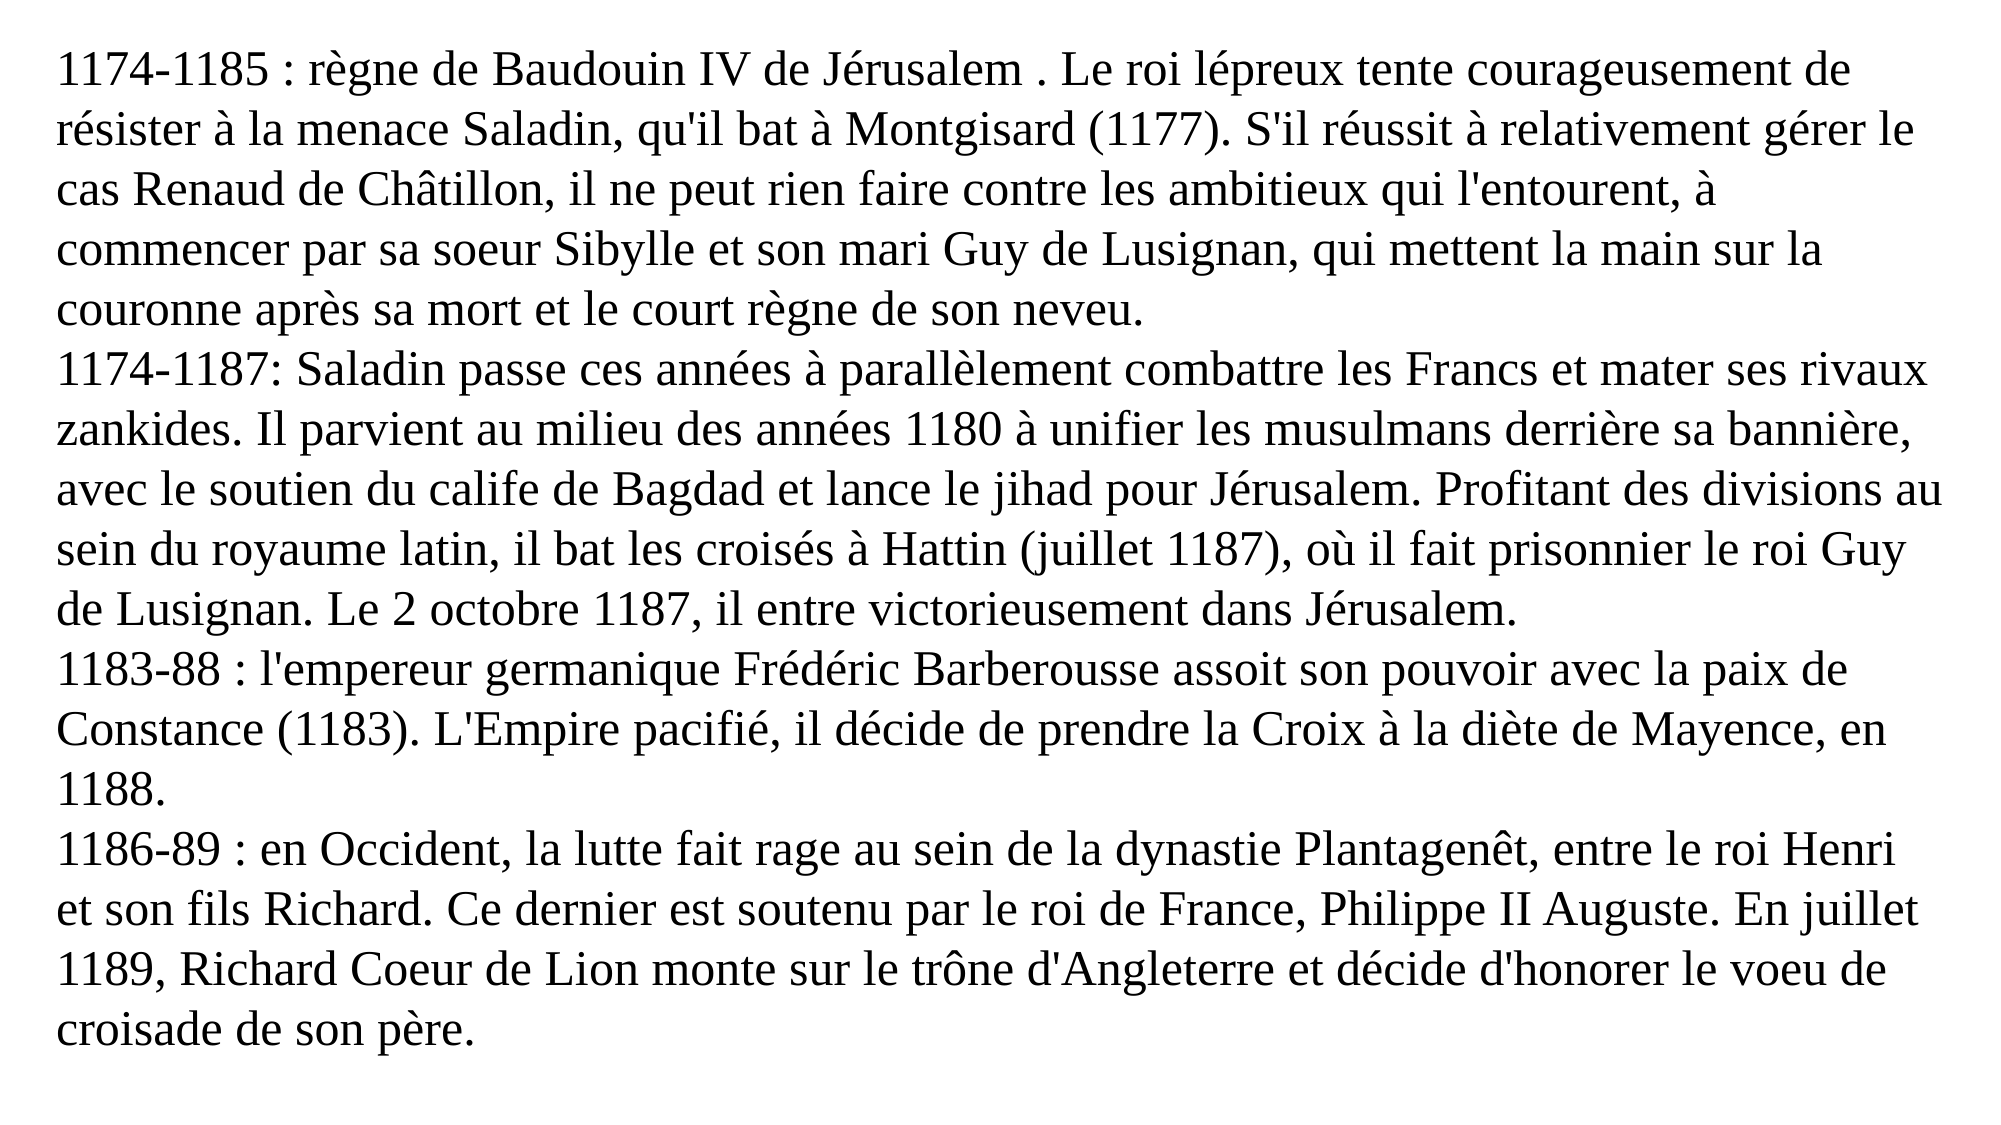

1174-1185 : règne de Baudouin IV de Jérusalem . Le roi lépreux tente courageusement de résister à la menace Saladin, qu'il bat à Montgisard (1177). S'il réussit à relativement gérer le cas Renaud de Châtillon, il ne peut rien faire contre les ambitieux qui l'entourent, à commencer par sa soeur Sibylle et son mari Guy de Lusignan, qui mettent la main sur la couronne après sa mort et le court règne de son neveu.
1174-1187: Saladin passe ces années à parallèlement combattre les Francs et mater ses rivaux zankides. Il parvient au milieu des années 1180 à unifier les musulmans derrière sa bannière, avec le soutien du calife de Bagdad et lance le jihad pour Jérusalem. Profitant des divisions au sein du royaume latin, il bat les croisés à Hattin (juillet 1187), où il fait prisonnier le roi Guy de Lusignan. Le 2 octobre 1187, il entre victorieusement dans Jérusalem.
1183-88 : l'empereur germanique Frédéric Barberousse assoit son pouvoir avec la paix de Constance (1183). L'Empire pacifié, il décide de prendre la Croix à la diète de Mayence, en 1188.
1186-89 : en Occident, la lutte fait rage au sein de la dynastie Plantagenêt, entre le roi Henri et son fils Richard. Ce dernier est soutenu par le roi de France, Philippe II Auguste. En juillet 1189, Richard Coeur de Lion monte sur le trône d'Angleterre et décide d'honorer le voeu de croisade de son père.